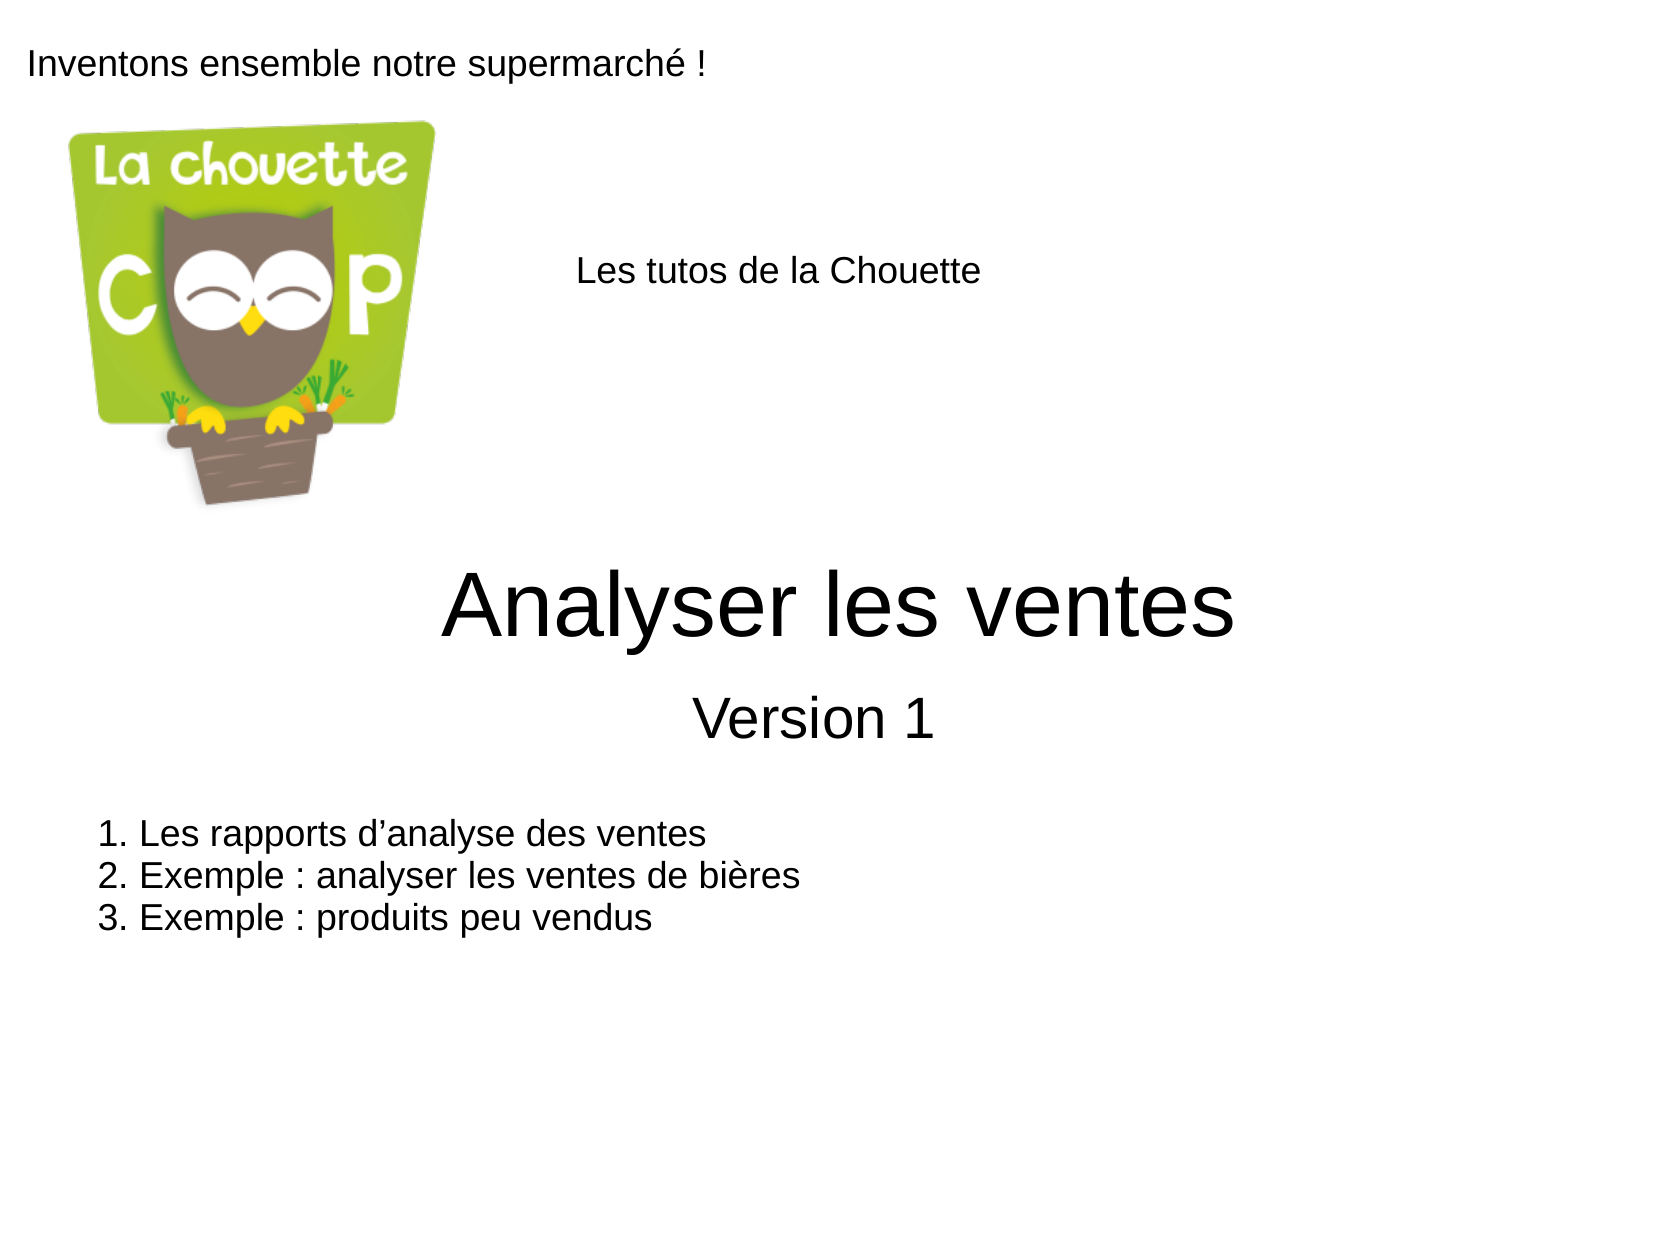

Inventons ensemble notre supermarché !
Les tutos de la Chouette
# Analyser les ventes Version 1
1. Les rapports d’analyse des ventes
2. Exemple : analyser les ventes de bières
3. Exemple : produits peu vendus